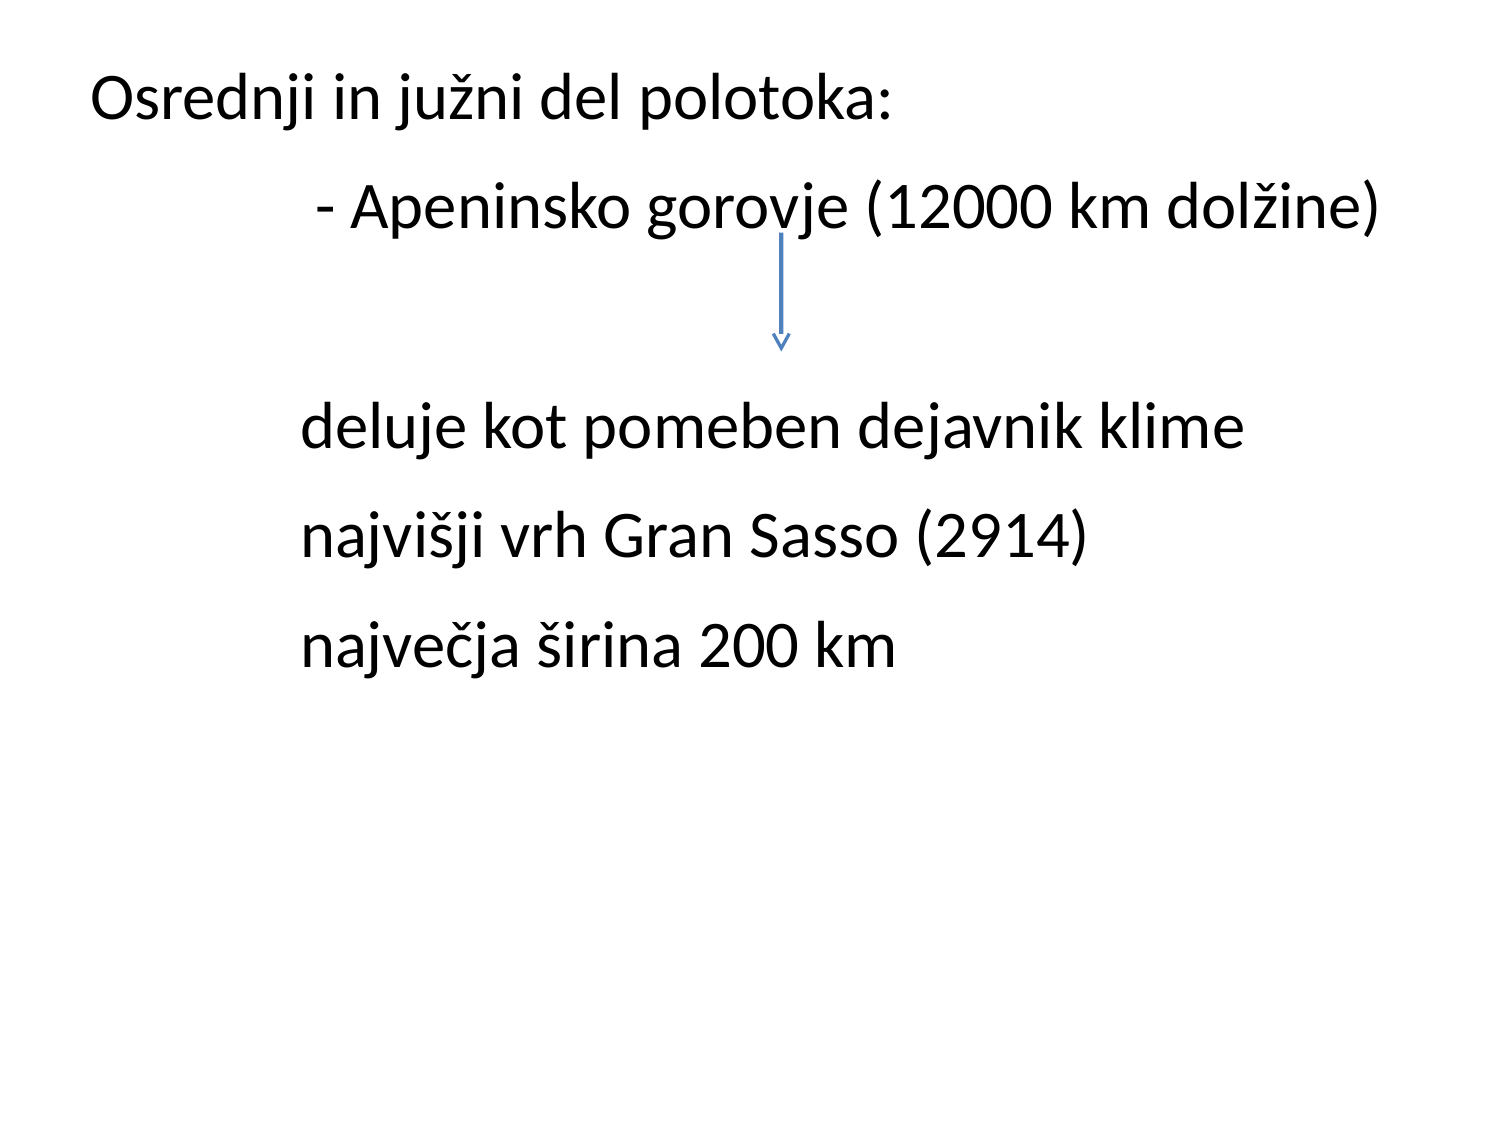

#
Osrednji in južni del polotoka:
			- Apeninsko gorovje (12000 km dolžine)
 deluje kot pomeben dejavnik klime
 najvišji vrh Gran Sasso (2914)
 največja širina 200 km